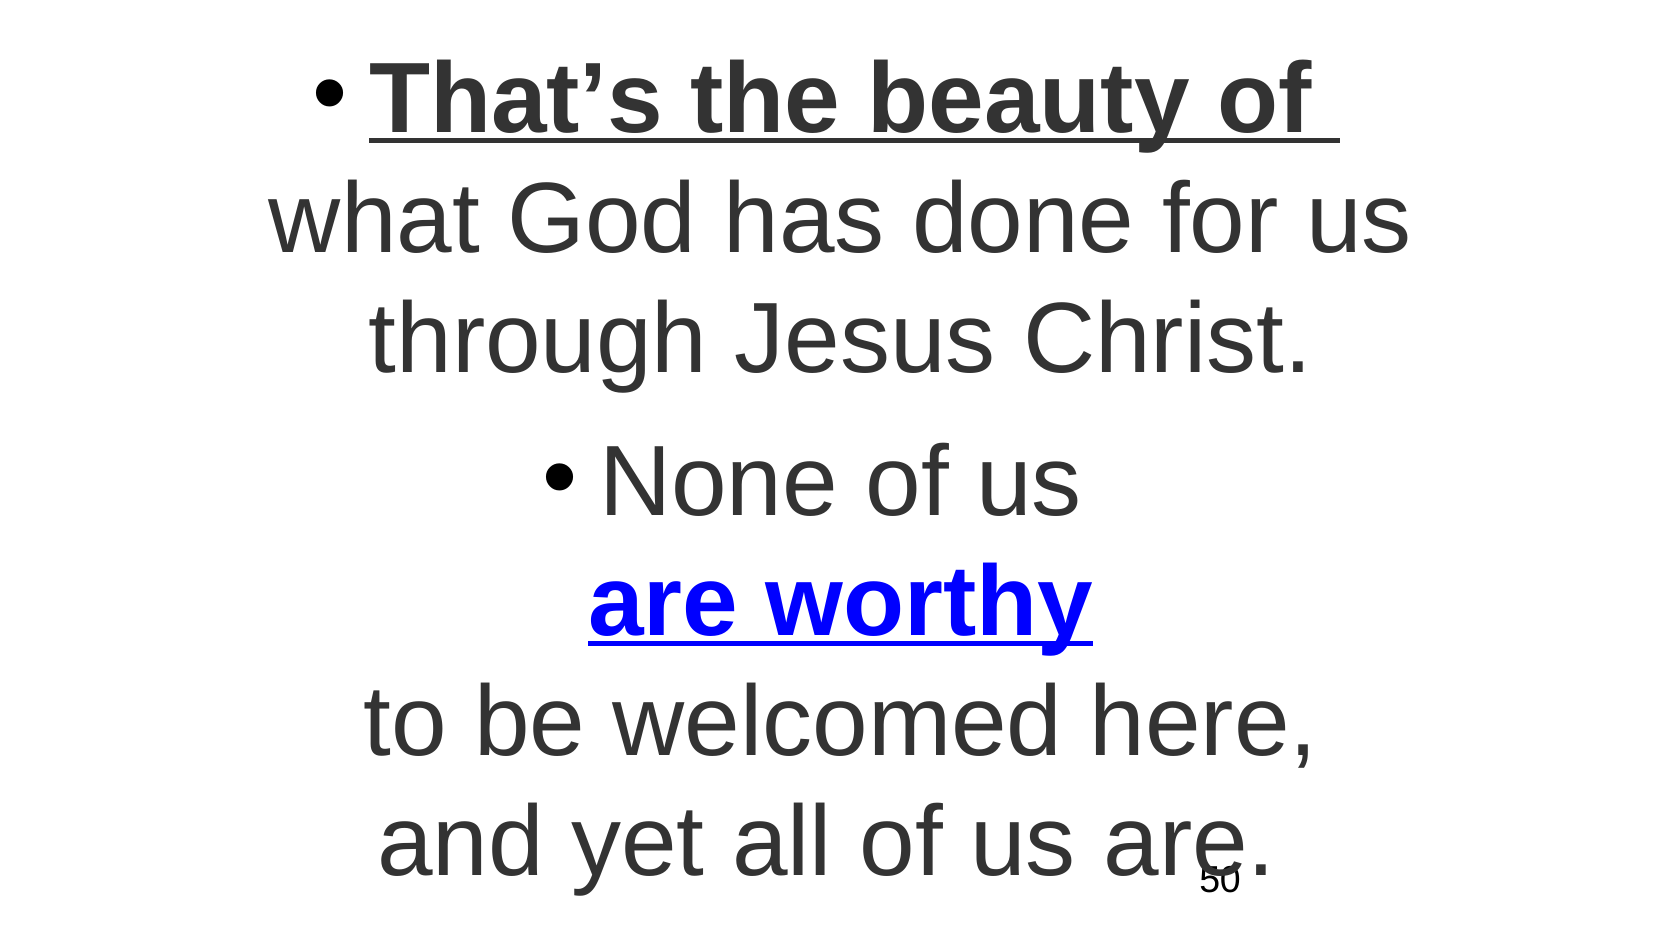

# That’s the beauty of what God has done for us through Jesus Christ.
None of us
are worthy
to be welcomed here,
and yet all of us are.
50